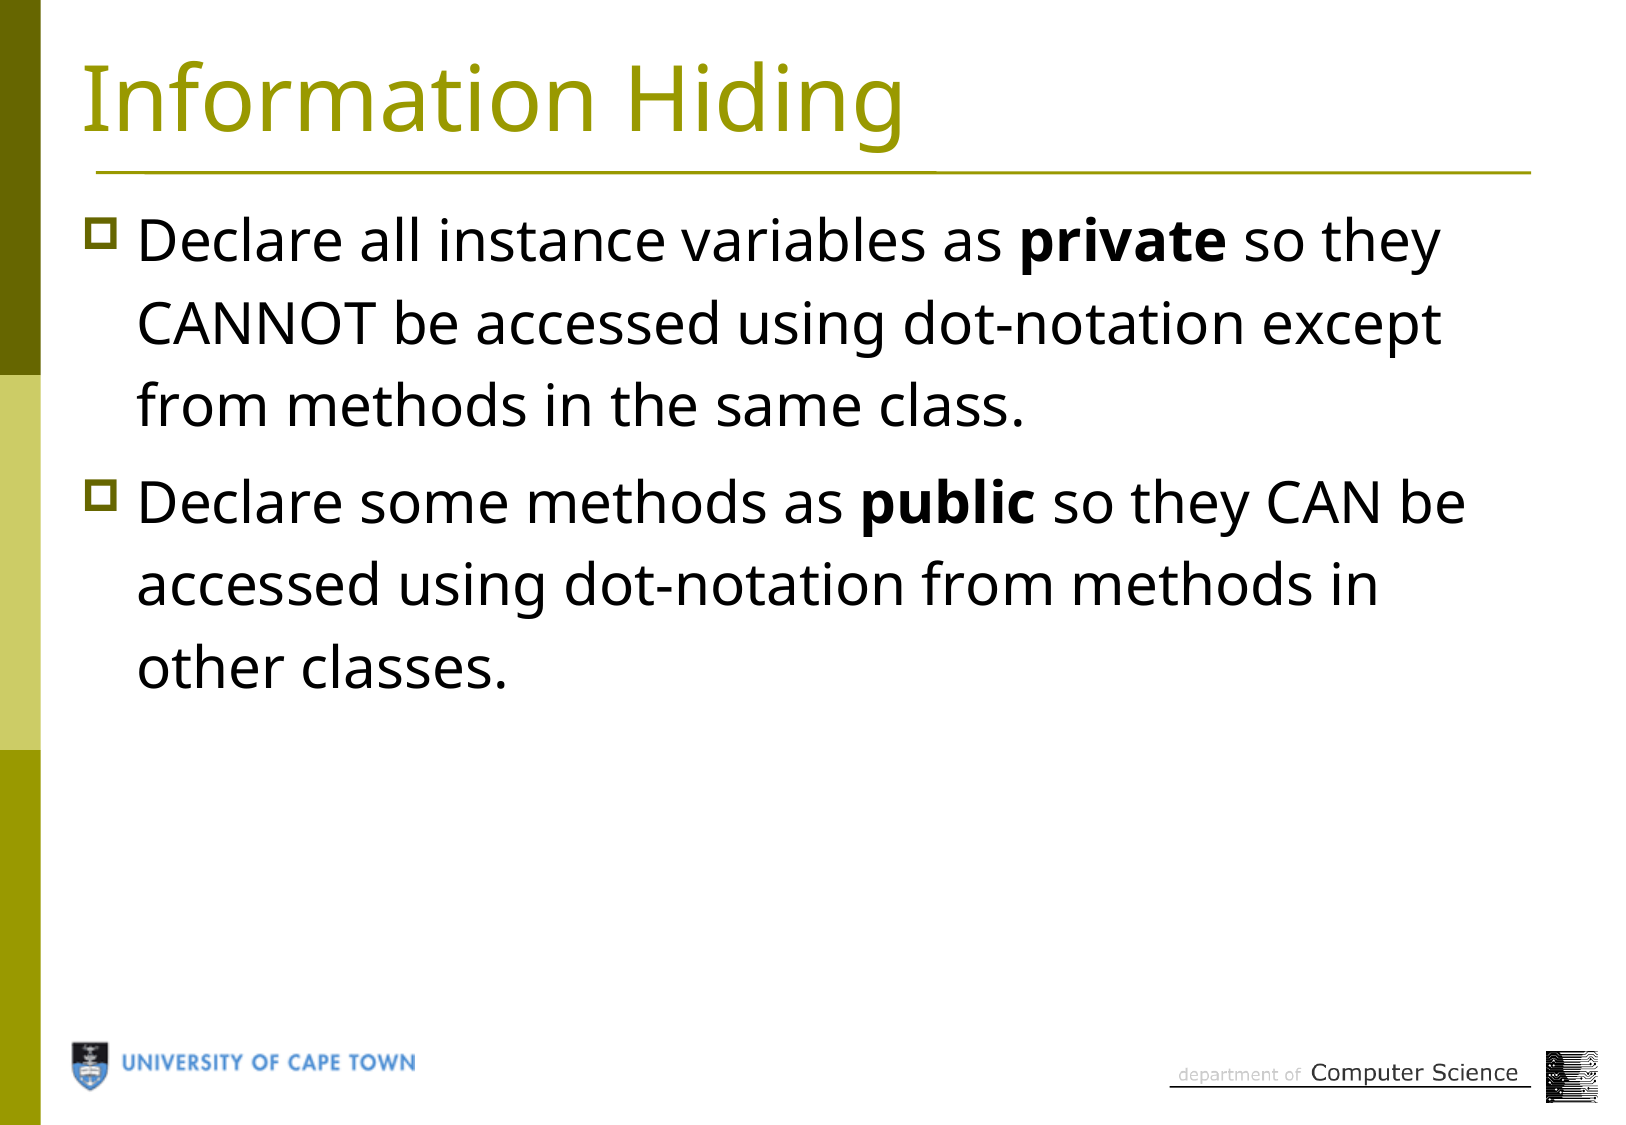

# Information Hiding
Declare all instance variables as private so they CANNOT be accessed using dot-notation except from methods in the same class.
Declare some methods as public so they CAN be accessed using dot-notation from methods in other classes.